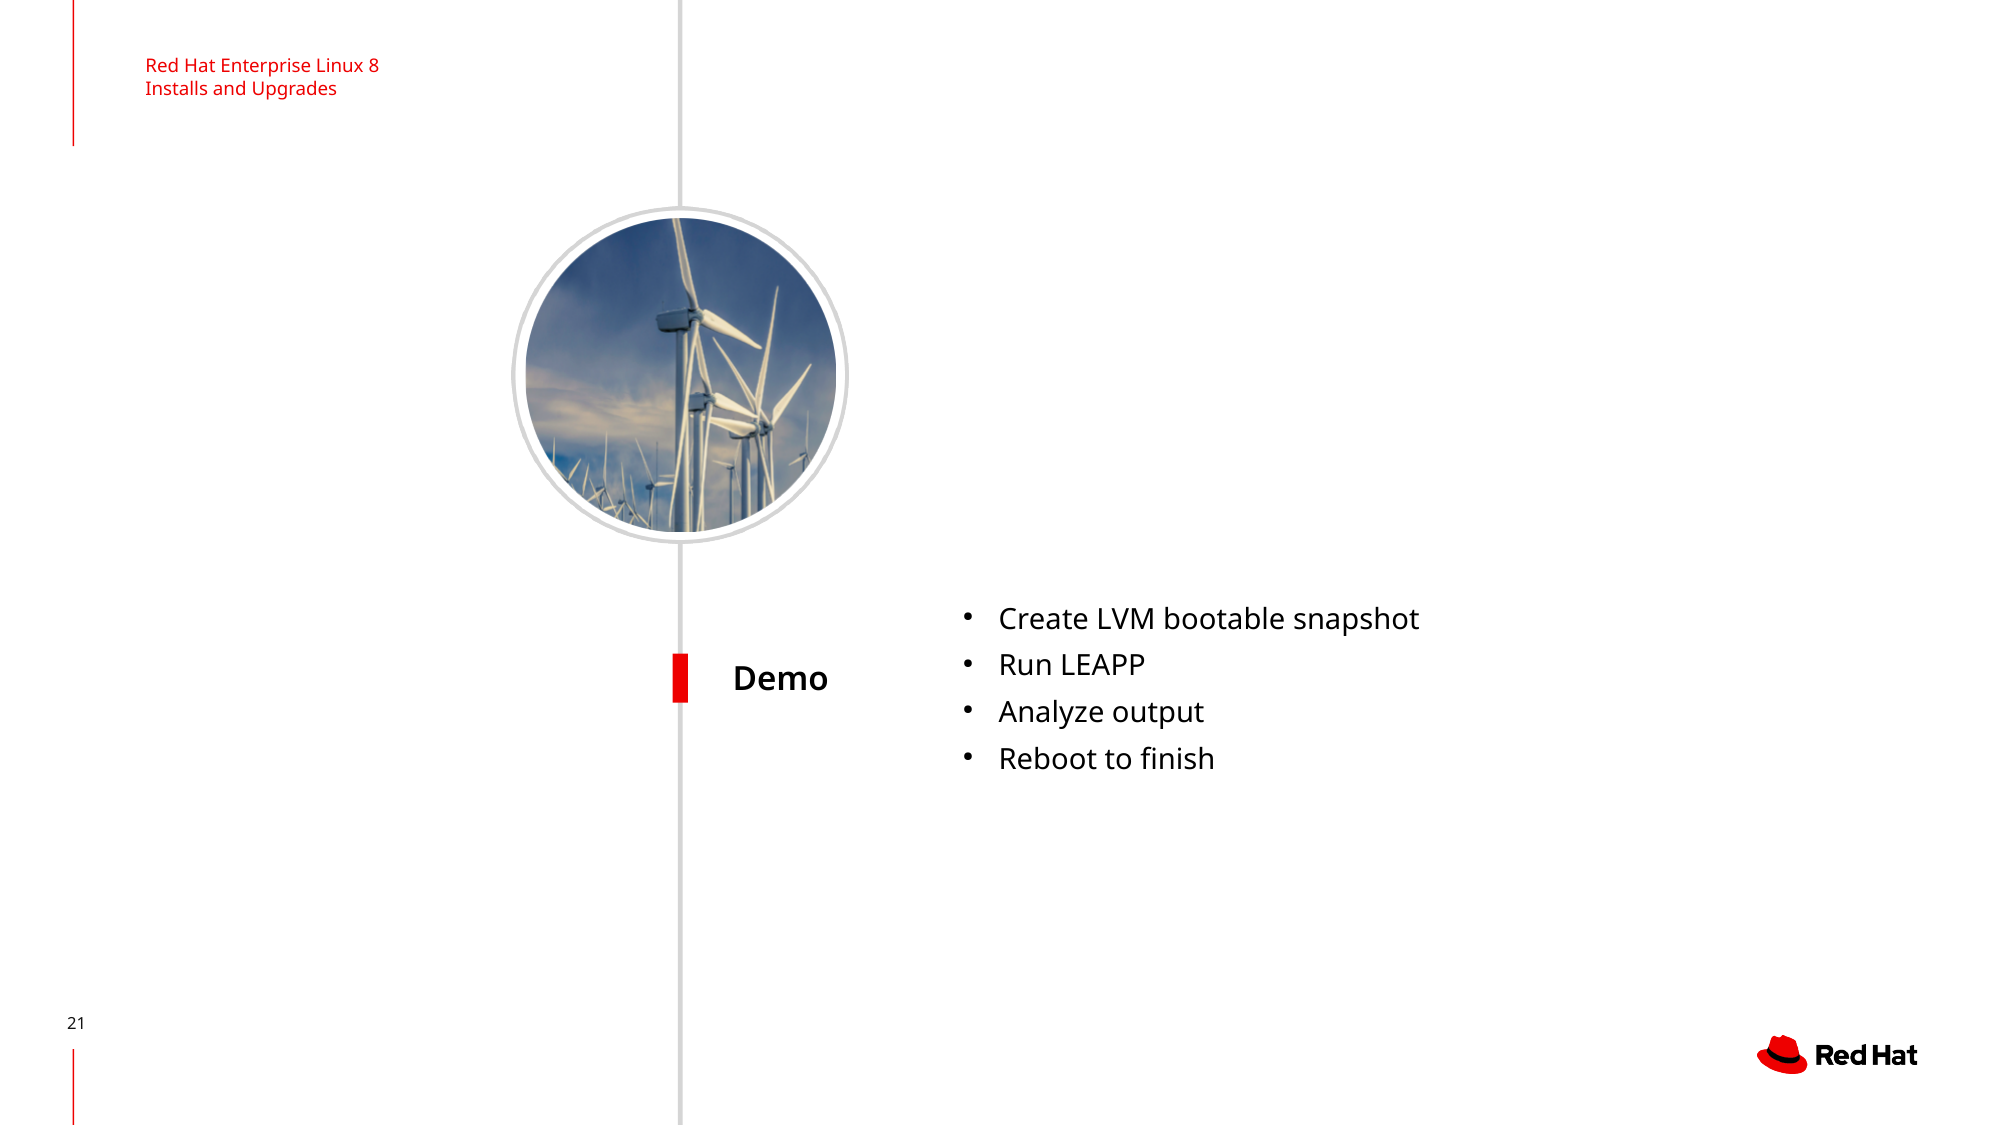

Red Hat Enterprise Linux 8
Installs and Upgrades
Create LVM bootable snapshot
Run LEAPP
Analyze output
Reboot to finish
# Demo
21